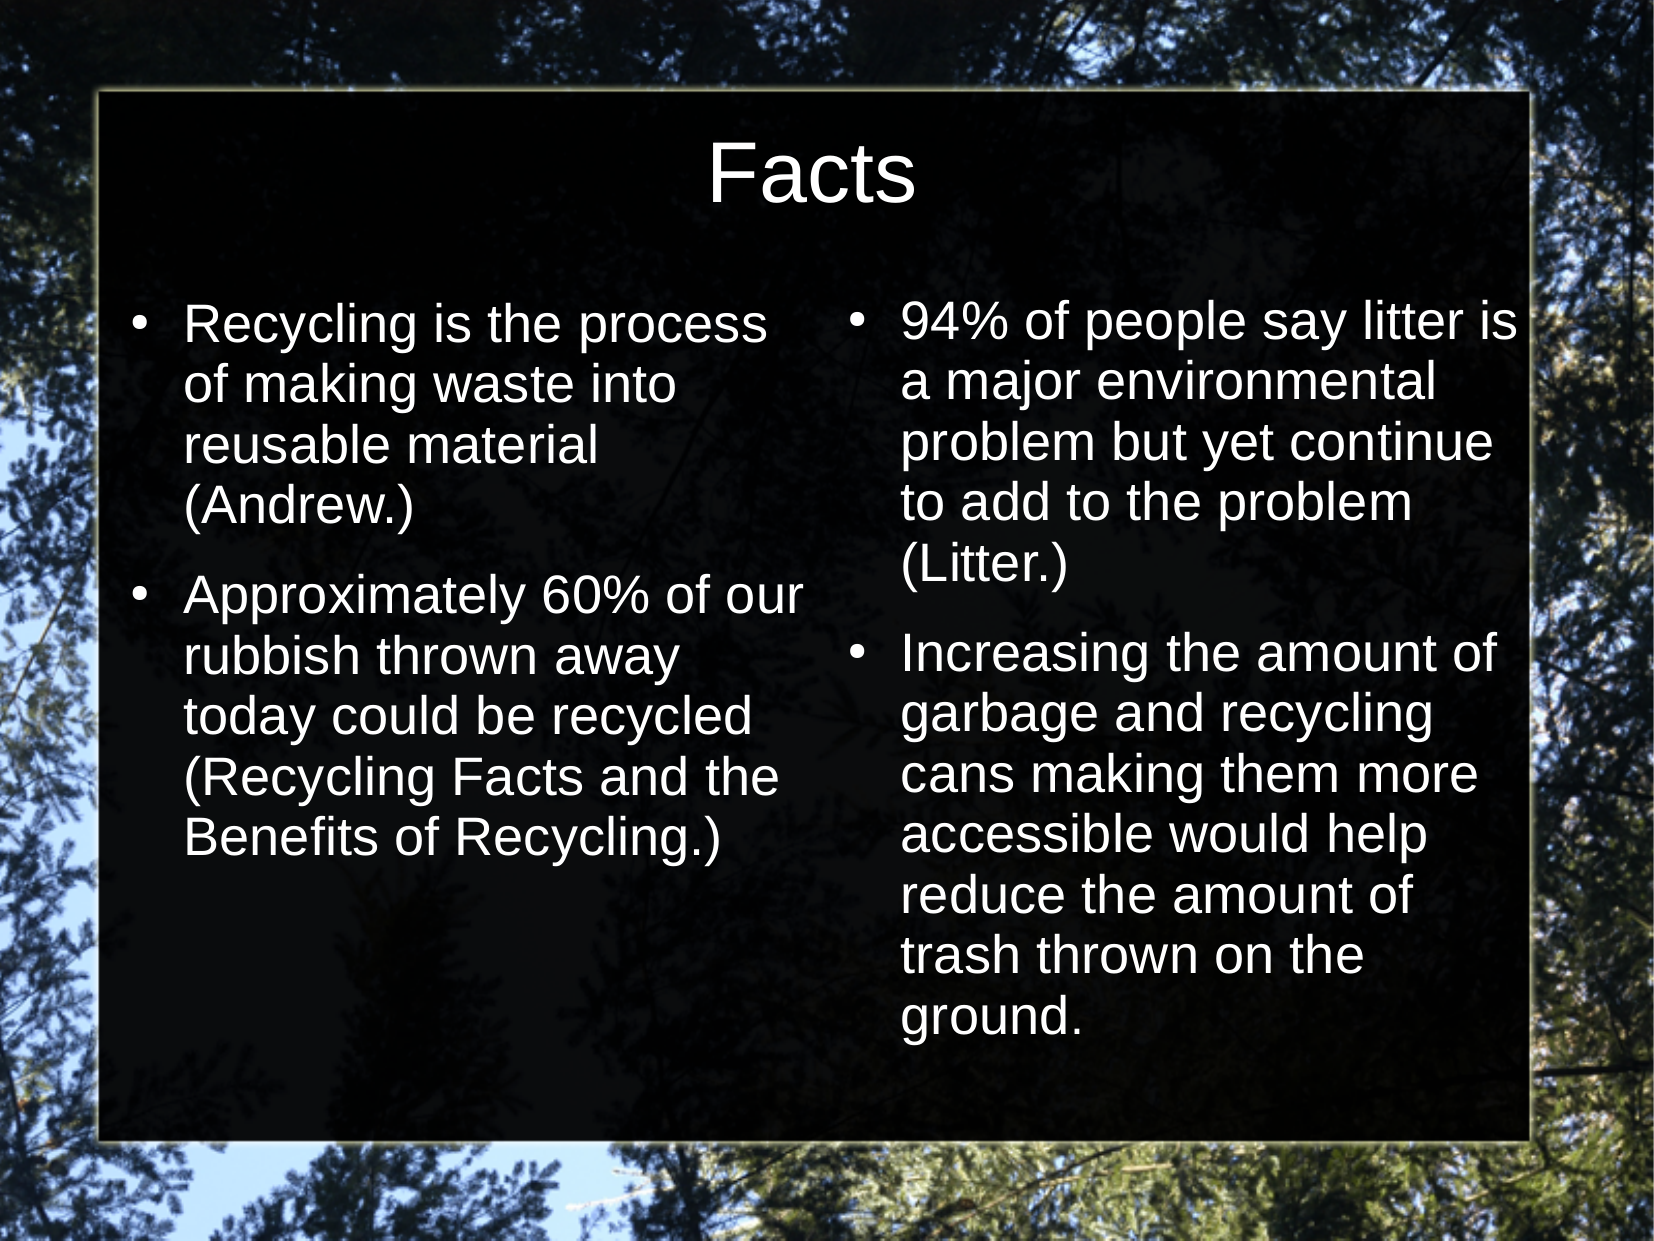

# Facts
94% of people say litter is a major environmental problem but yet continue to add to the problem (Litter.)
Increasing the amount of garbage and recycling cans making them more accessible would help reduce the amount of trash thrown on the ground.
Recycling is the process of making waste into reusable material (Andrew.)
Approximately 60% of our rubbish thrown away today could be recycled (Recycling Facts and the Benefits of Recycling.)